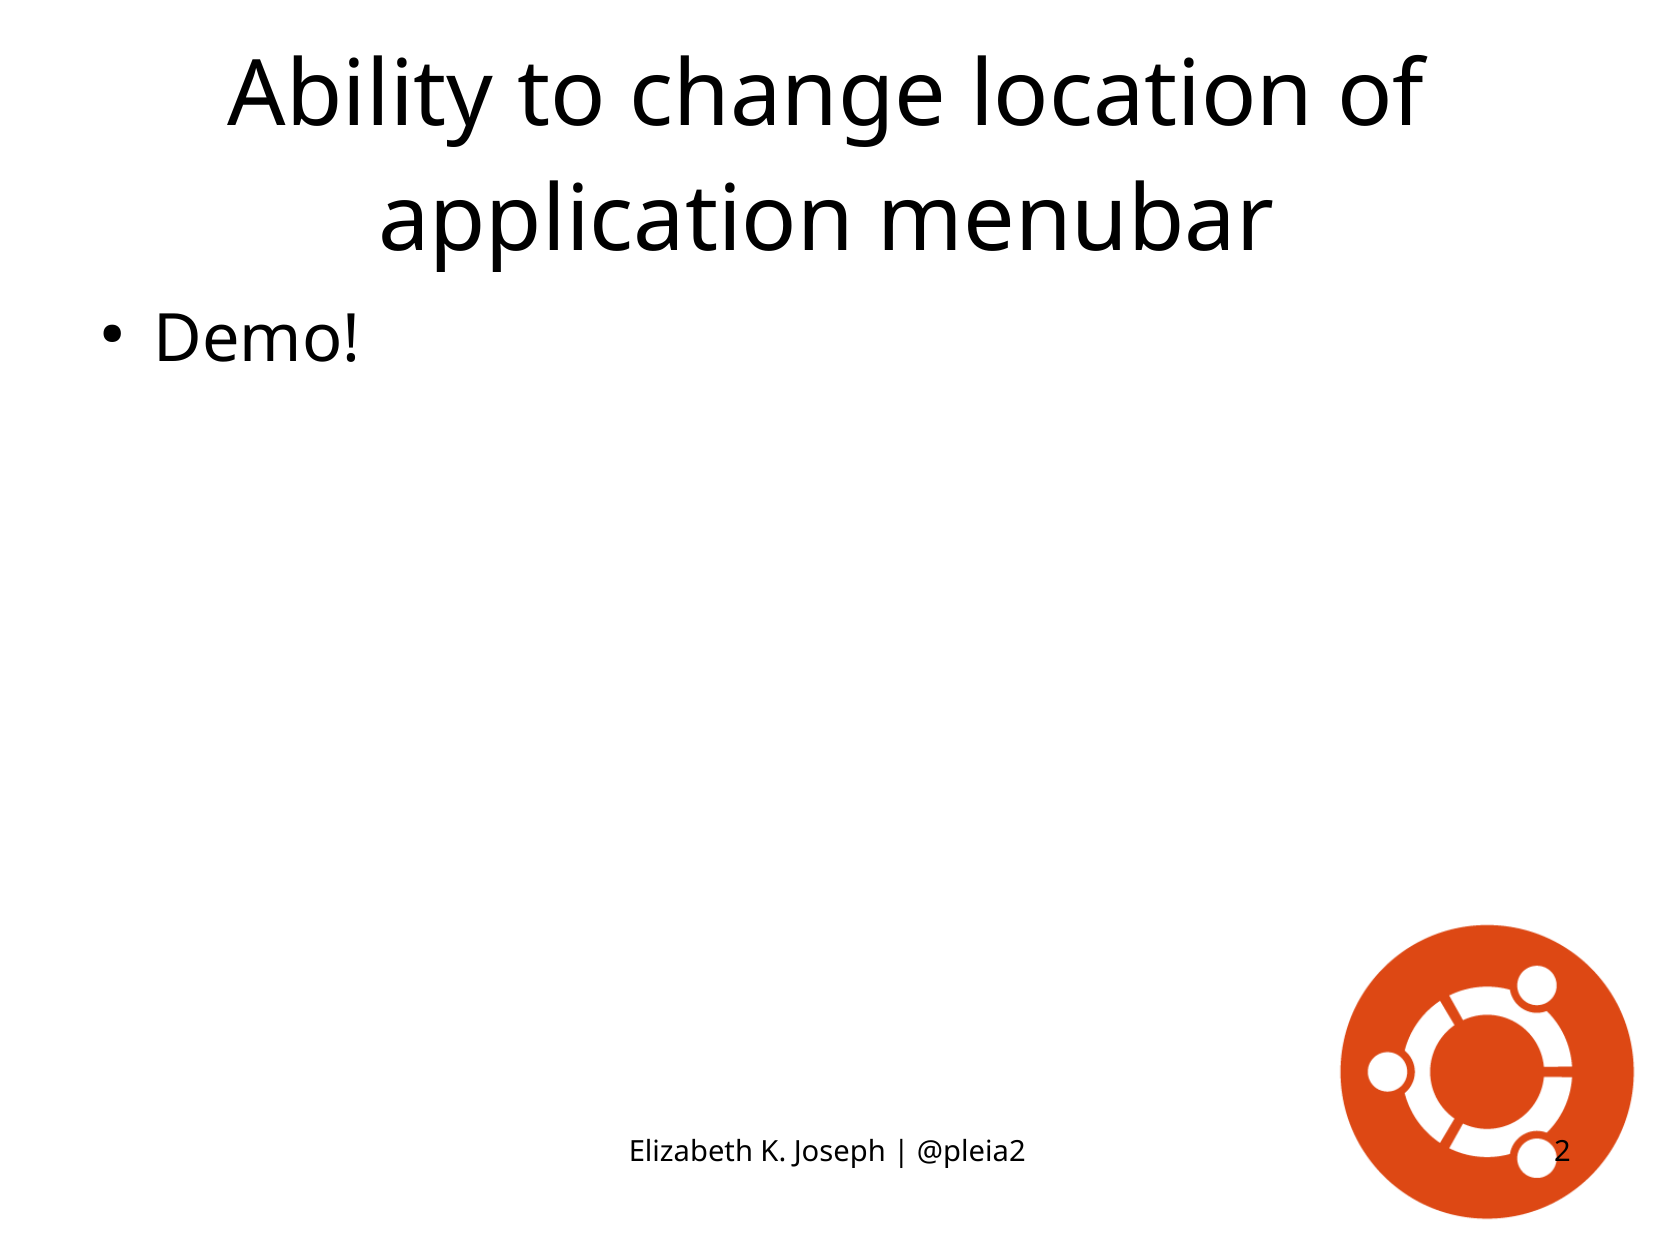

# Ability to change location of application menubar
Demo!
Elizabeth K. Joseph | @pleia2
2